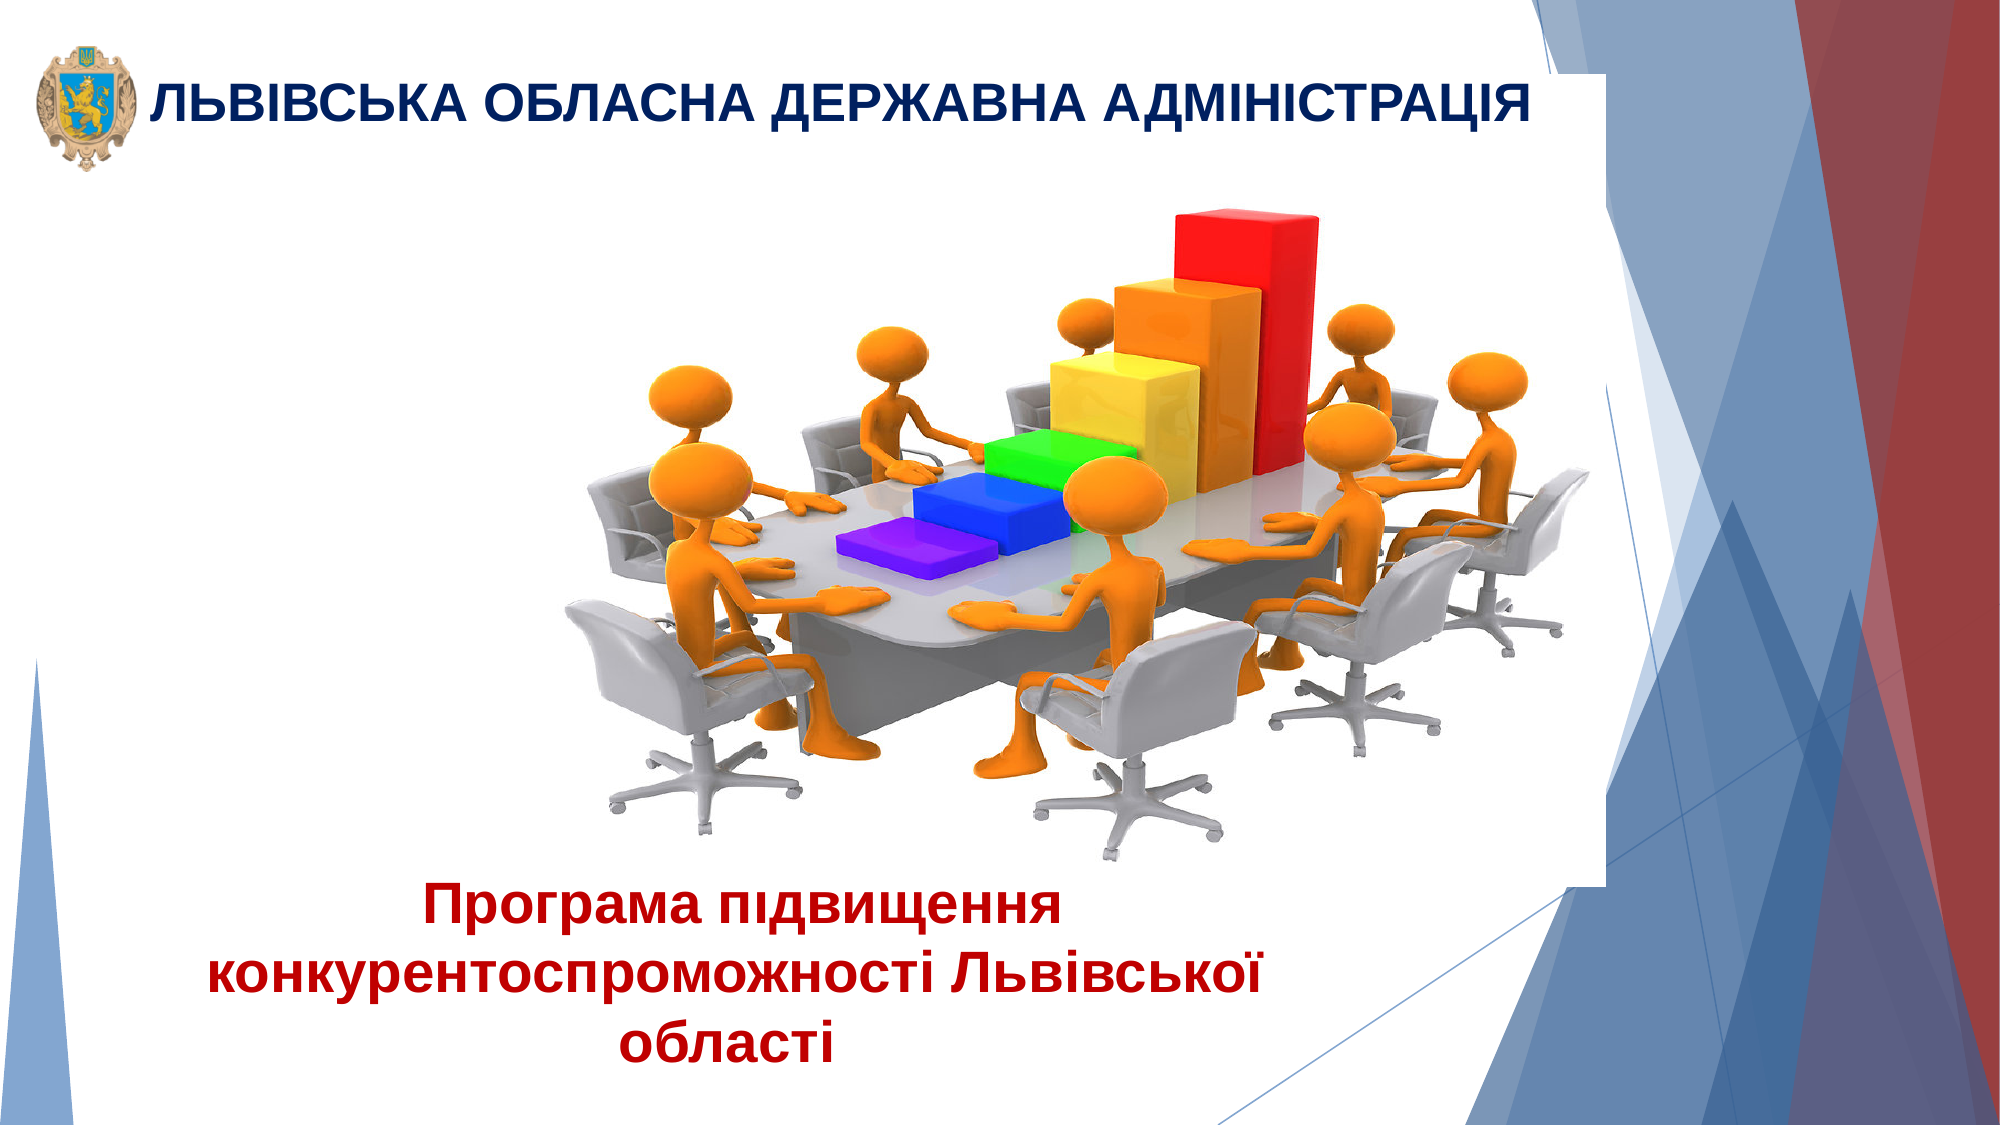

ЛЬВІВСЬКА ОБЛАСНА ДЕРЖАВНА АДМІНІСТРАЦІЯ
 Програма підвищення конкурентоспроможності Львівської області